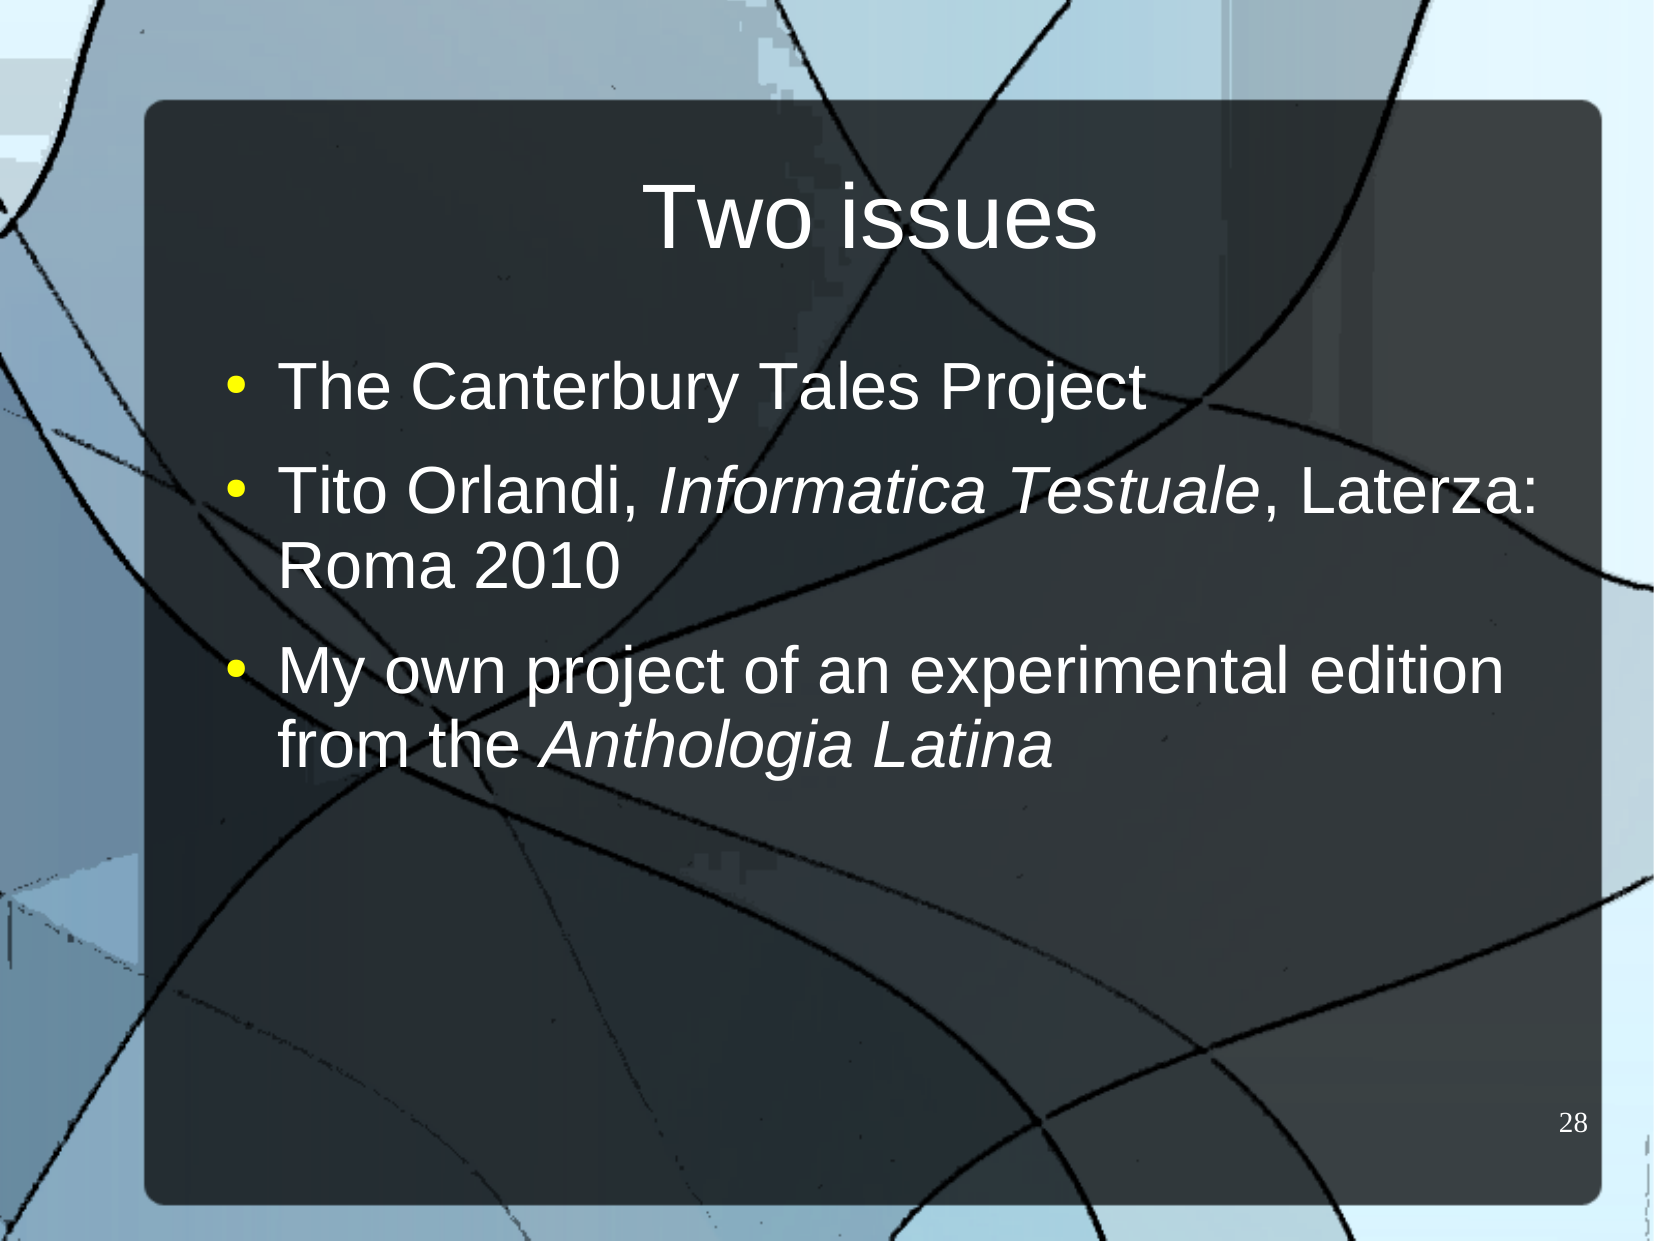

# Two issues
The Canterbury Tales Project
Tito Orlandi, Informatica Testuale, Laterza: Roma 2010
My own project of an experimental edition from the Anthologia Latina
28